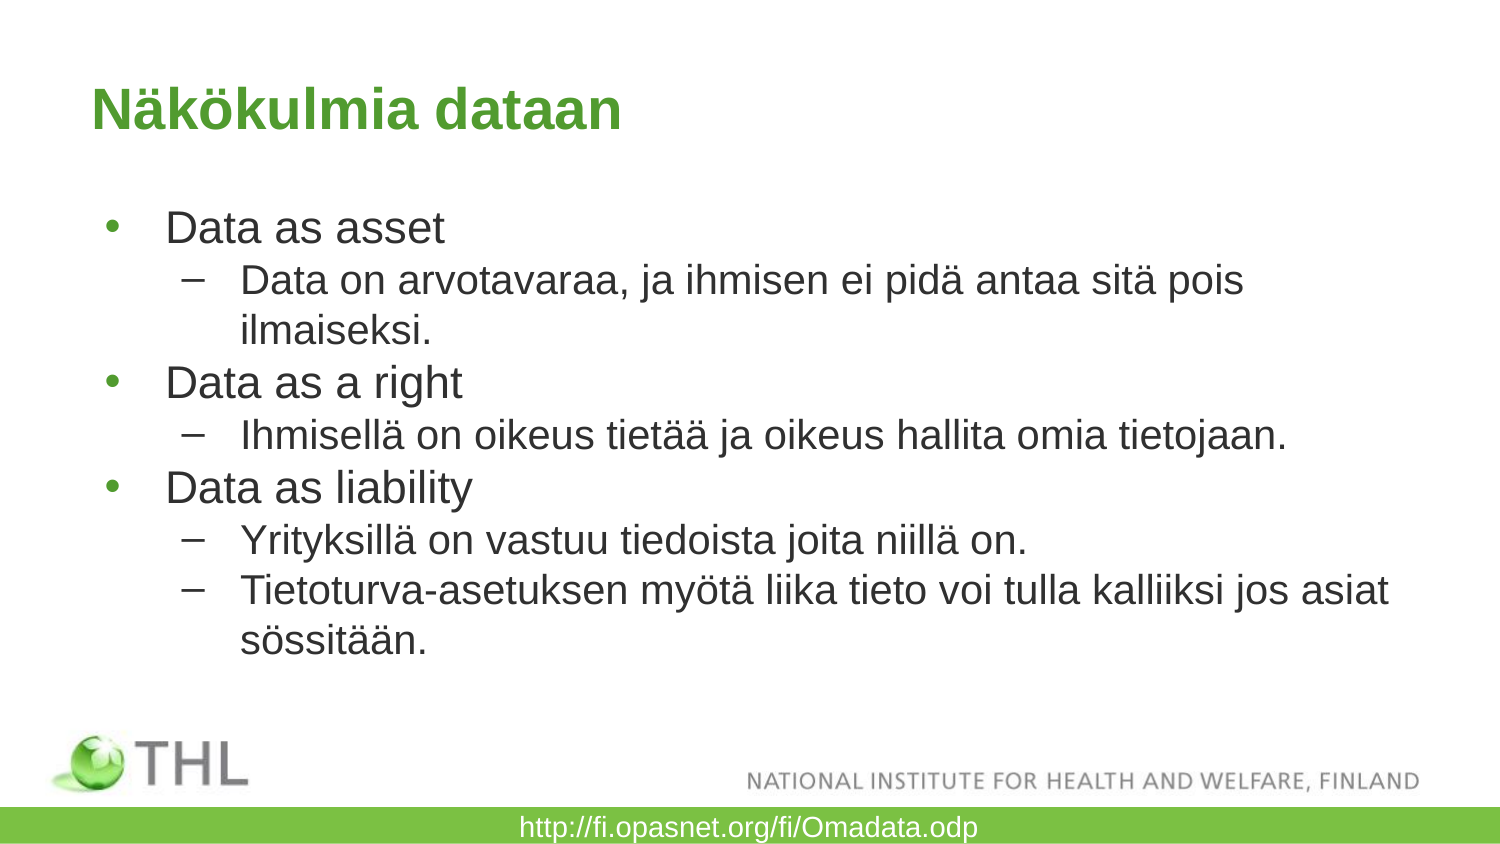

# Näkökulmia dataan
Data as asset
Data on arvotavaraa, ja ihmisen ei pidä antaa sitä pois ilmaiseksi.
Data as a right
Ihmisellä on oikeus tietää ja oikeus hallita omia tietojaan.
Data as liability
Yrityksillä on vastuu tiedoista joita niillä on.
Tietoturva-asetuksen myötä liika tieto voi tulla kalliiksi jos asiat sössitään.